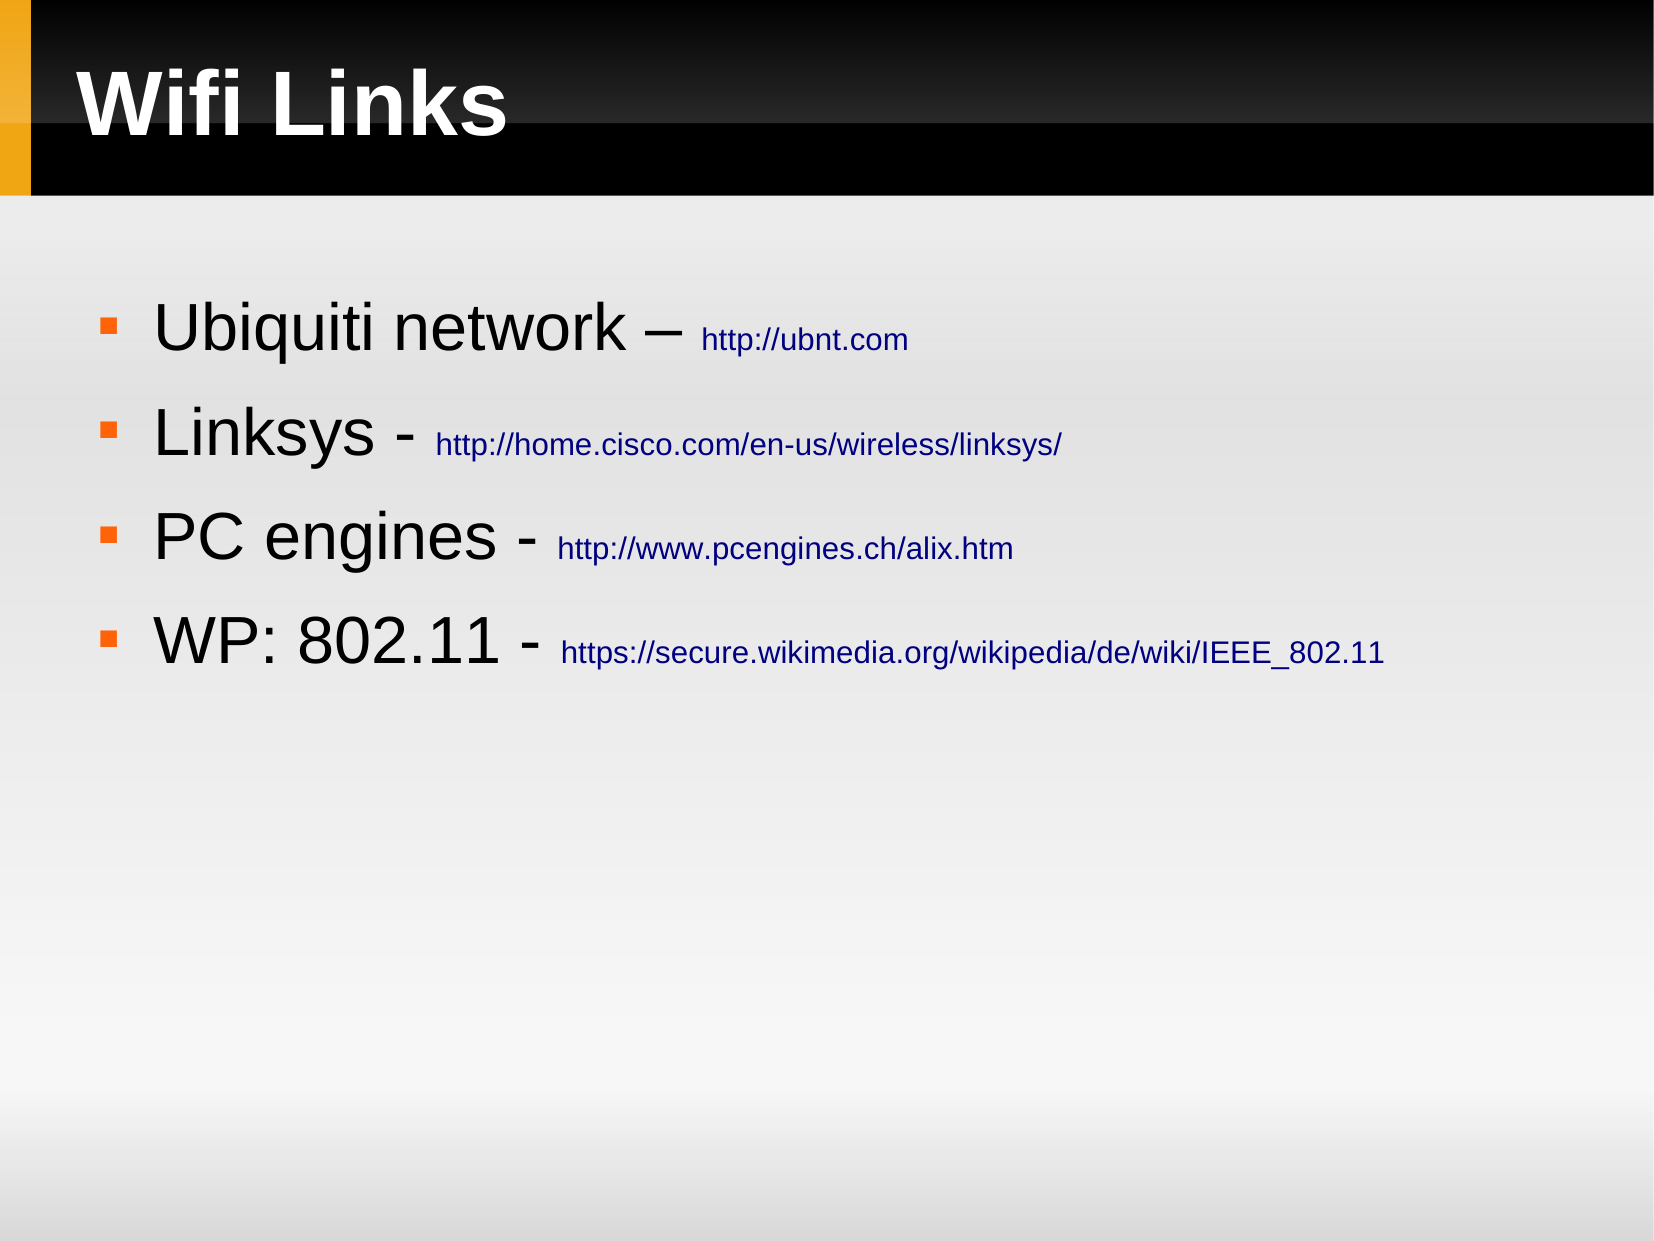

# Wifi Links
Ubiquiti network – http://ubnt.com
Linksys - http://home.cisco.com/en-us/wireless/linksys/
PC engines - http://www.pcengines.ch/alix.htm
WP: 802.11 - https://secure.wikimedia.org/wikipedia/de/wiki/IEEE_802.11